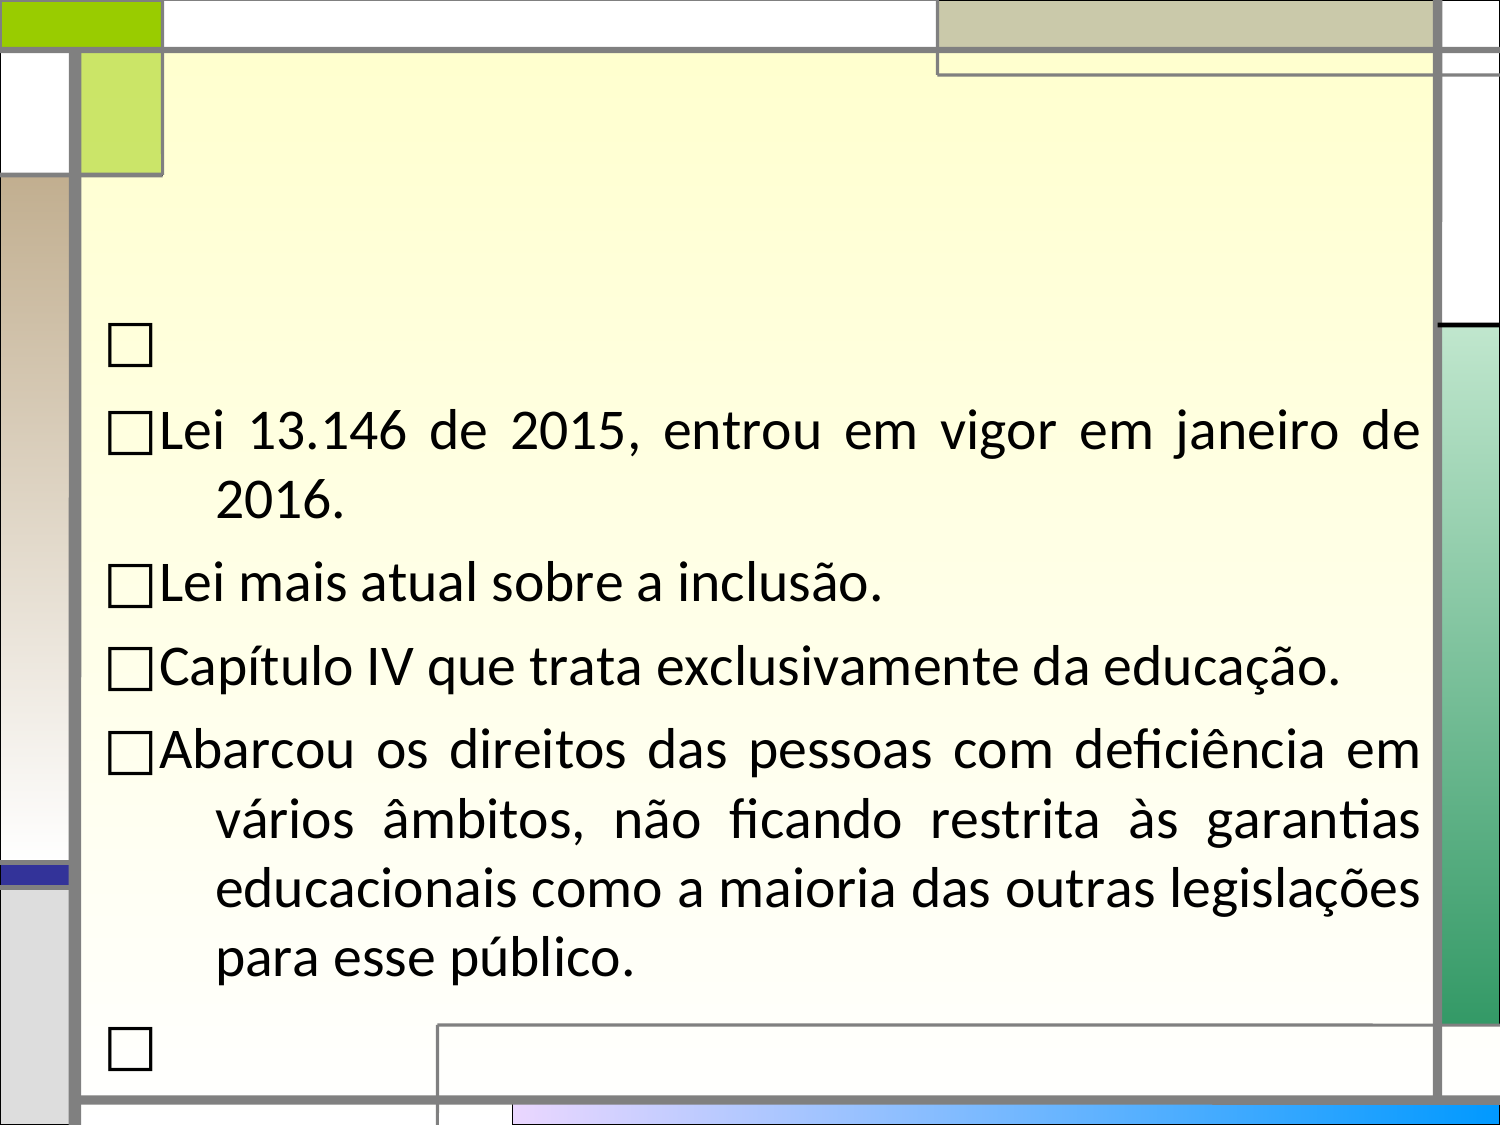

# Lei Brasileira de Inclusão da Pessoa com Deficiência
Lei 13.146 de 2015, entrou em vigor em janeiro de 2016.
Lei mais atual sobre a inclusão.
Capítulo IV que trata exclusivamente da educação.
Abarcou os direitos das pessoas com deficiência em vários âmbitos, não ficando restrita às garantias educacionais como a maioria das outras legislações para esse público.